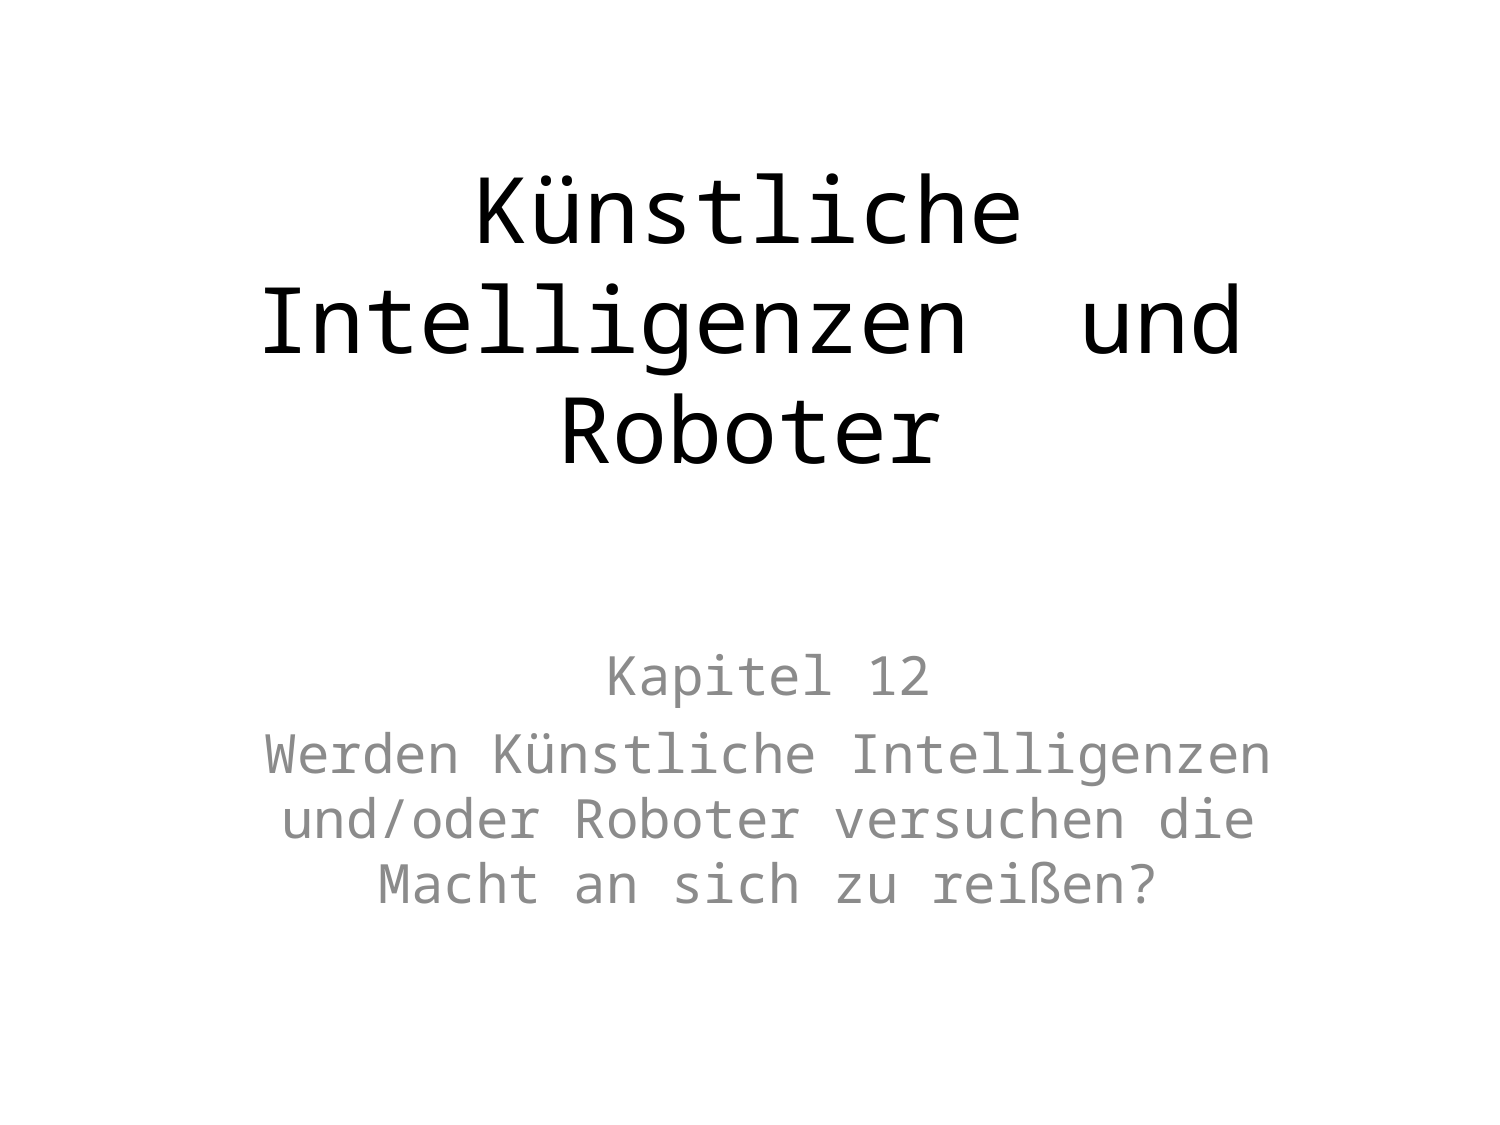

# Künstliche Intelligenzen und Roboter
Kapitel 12
Werden Künstliche Intelligenzen und/oder Roboter versuchen die Macht an sich zu reißen?